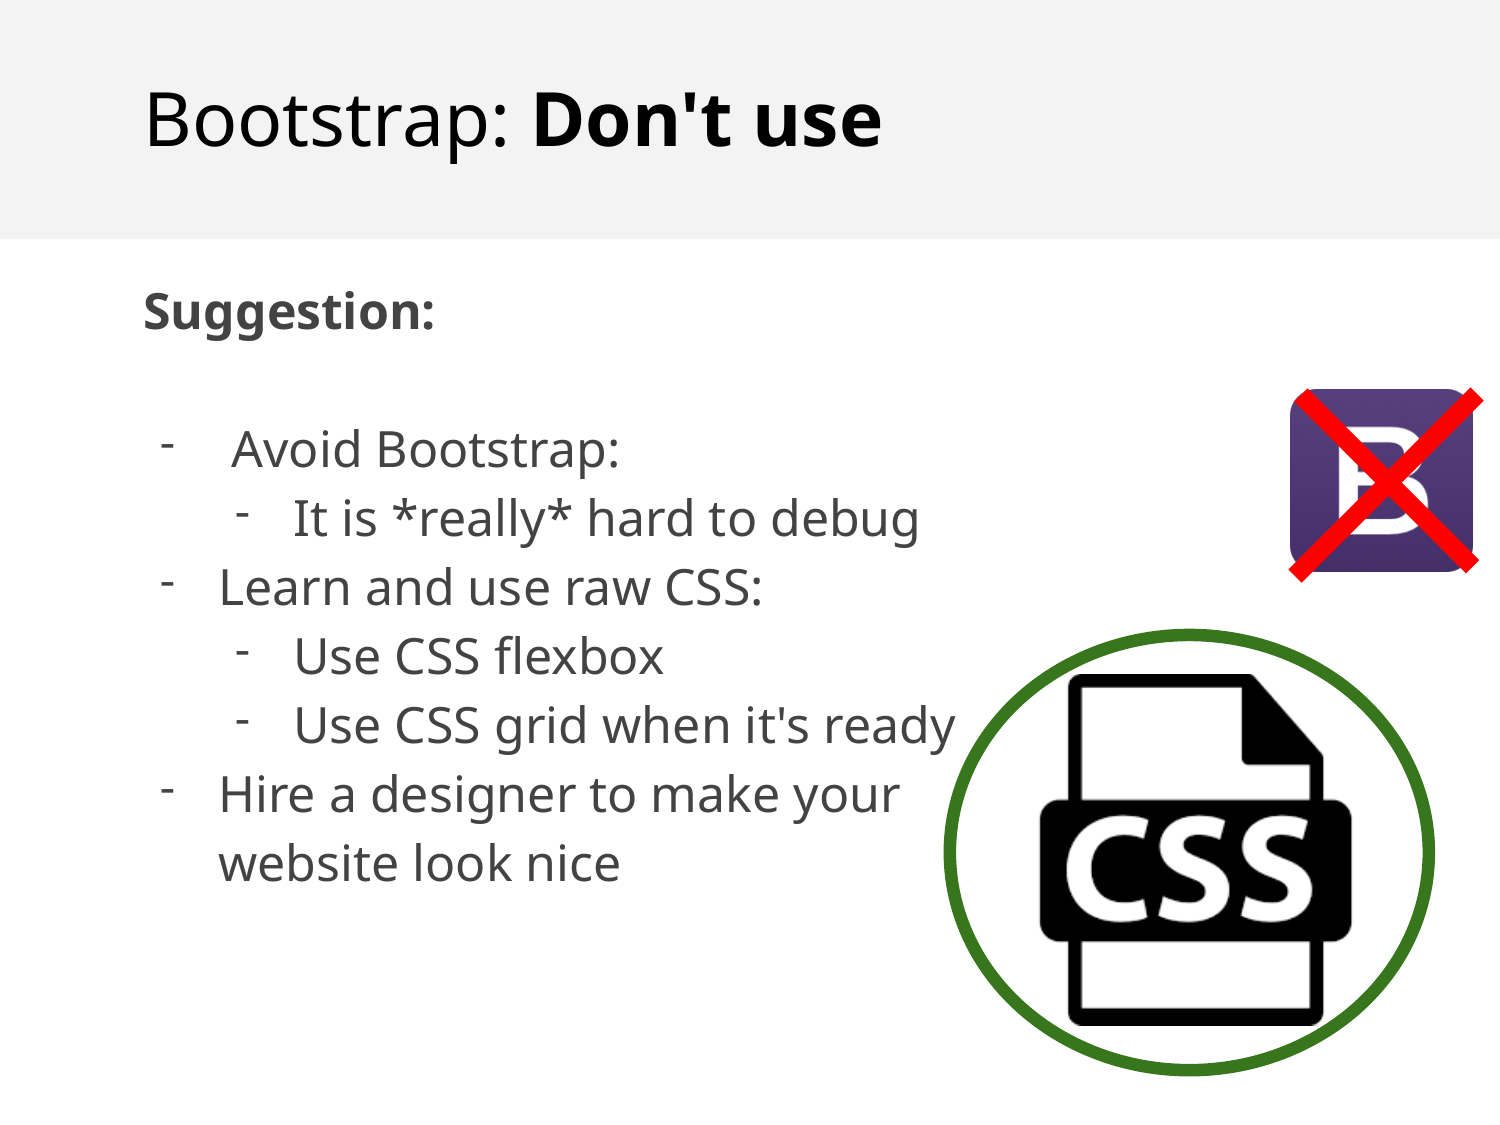

# Bootstrap: Don't use
Suggestion:
 Avoid Bootstrap:
It is *really* hard to debug
Learn and use raw CSS:
Use CSS flexbox
Use CSS grid when it's ready
Hire a designer to make your
website look nice